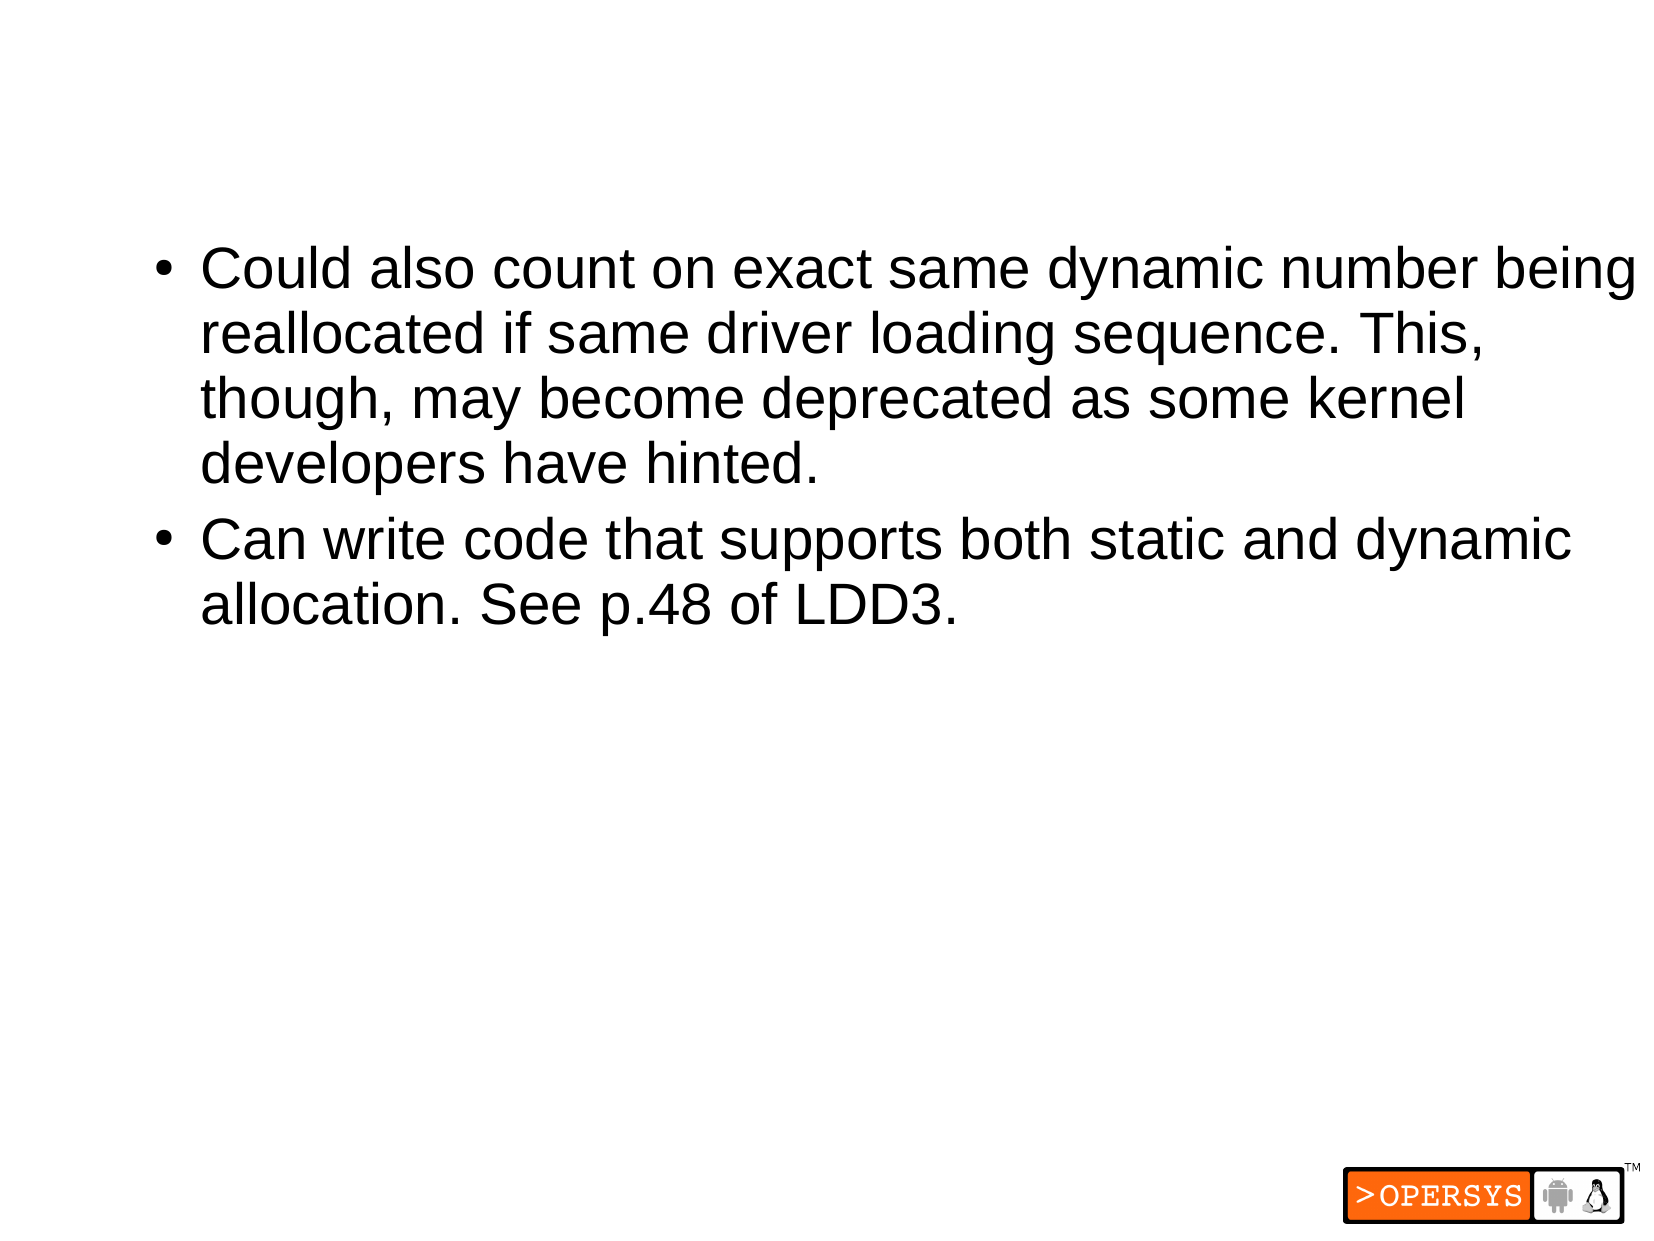

# Could also count on exact same dynamic number being reallocated if same driver loading sequence. This, though, may become deprecated as some kernel developers have hinted.
Can write code that supports both static and dynamic allocation. See p.48 of LDD3.